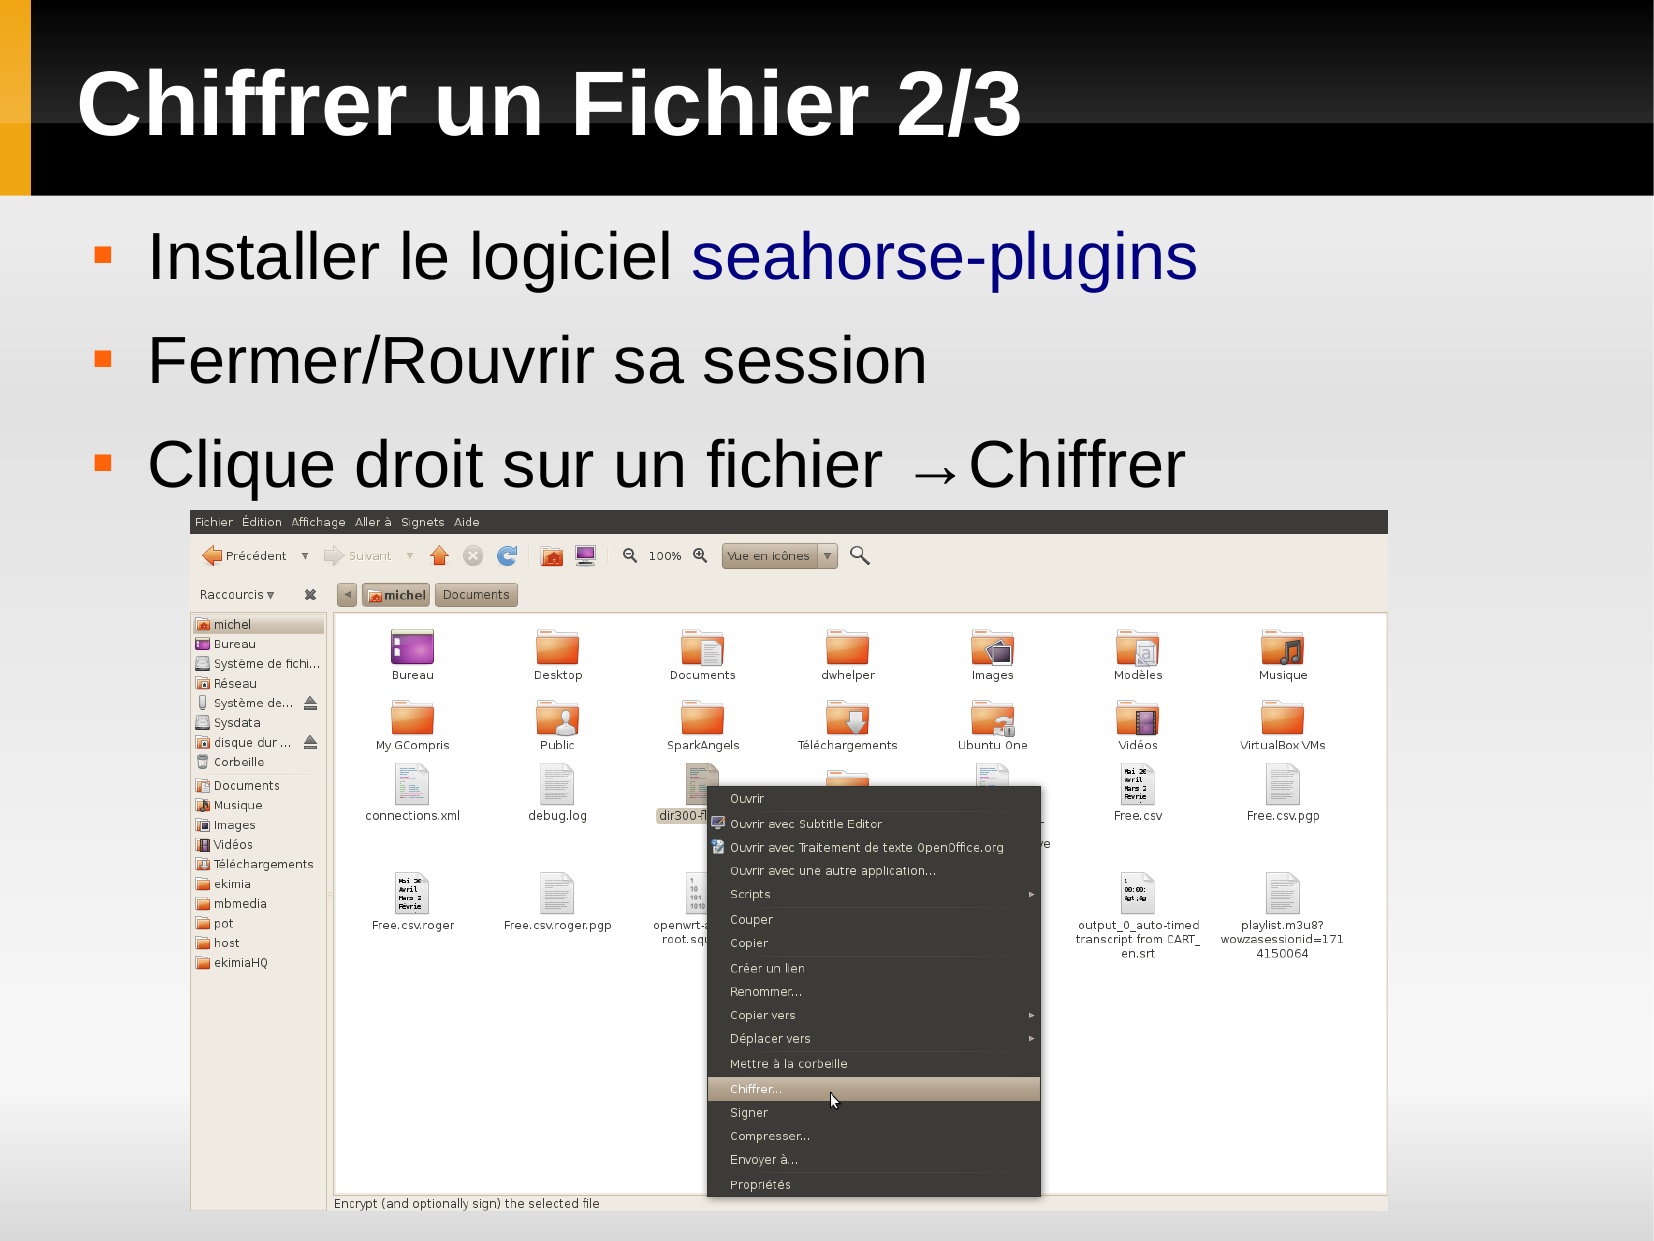

# Chiffrer un Fichier 2/3
Installer le logiciel seahorse-plugins
Fermer/Rouvrir sa session
Clique droit sur un fichier →Chiffrer